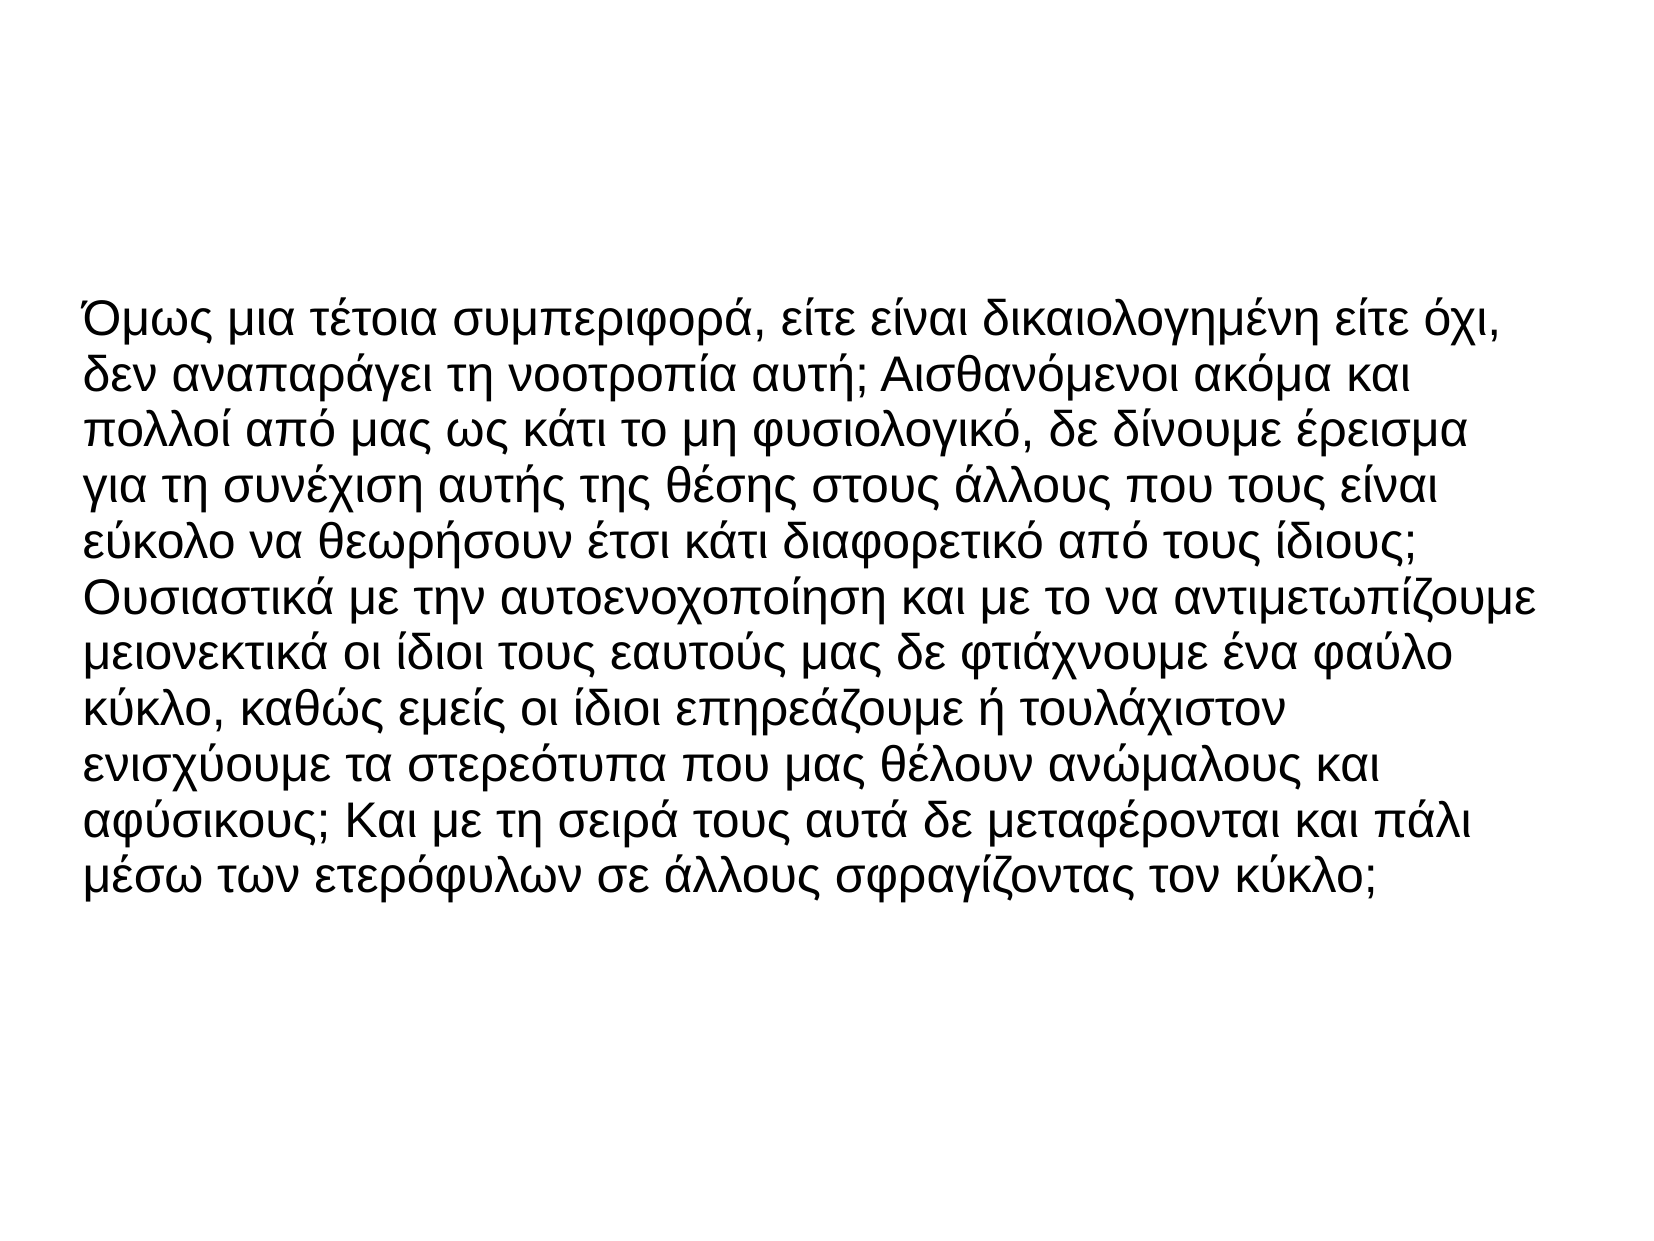

#
Όμως μια τέτοια συμπεριφορά, είτε είναι δικαιολογημένη είτε όχι, δεν αναπαράγει τη νοοτροπία αυτή; Αισθανόμενοι ακόμα και πολλοί από μας ως κάτι το μη φυσιολογικό, δε δίνουμε έρεισμα για τη συνέχιση αυτής της θέσης στους άλλους που τους είναι εύκολο να θεωρήσουν έτσι κάτι διαφορετικό από τους ίδιους; Ουσιαστικά με την αυτοενοχοποίηση και με το να αντιμετωπίζουμε μειονεκτικά οι ίδιοι τους εαυτούς μας δε φτιάχνουμε ένα φαύλο κύκλο, καθώς εμείς οι ίδιοι επηρεάζουμε ή τουλάχιστον ενισχύουμε τα στερεότυπα που μας θέλουν ανώμαλους και αφύσικους; Και με τη σειρά τους αυτά δε μεταφέρονται και πάλι μέσω των ετερόφυλων σε άλλους σφραγίζοντας τον κύκλο;